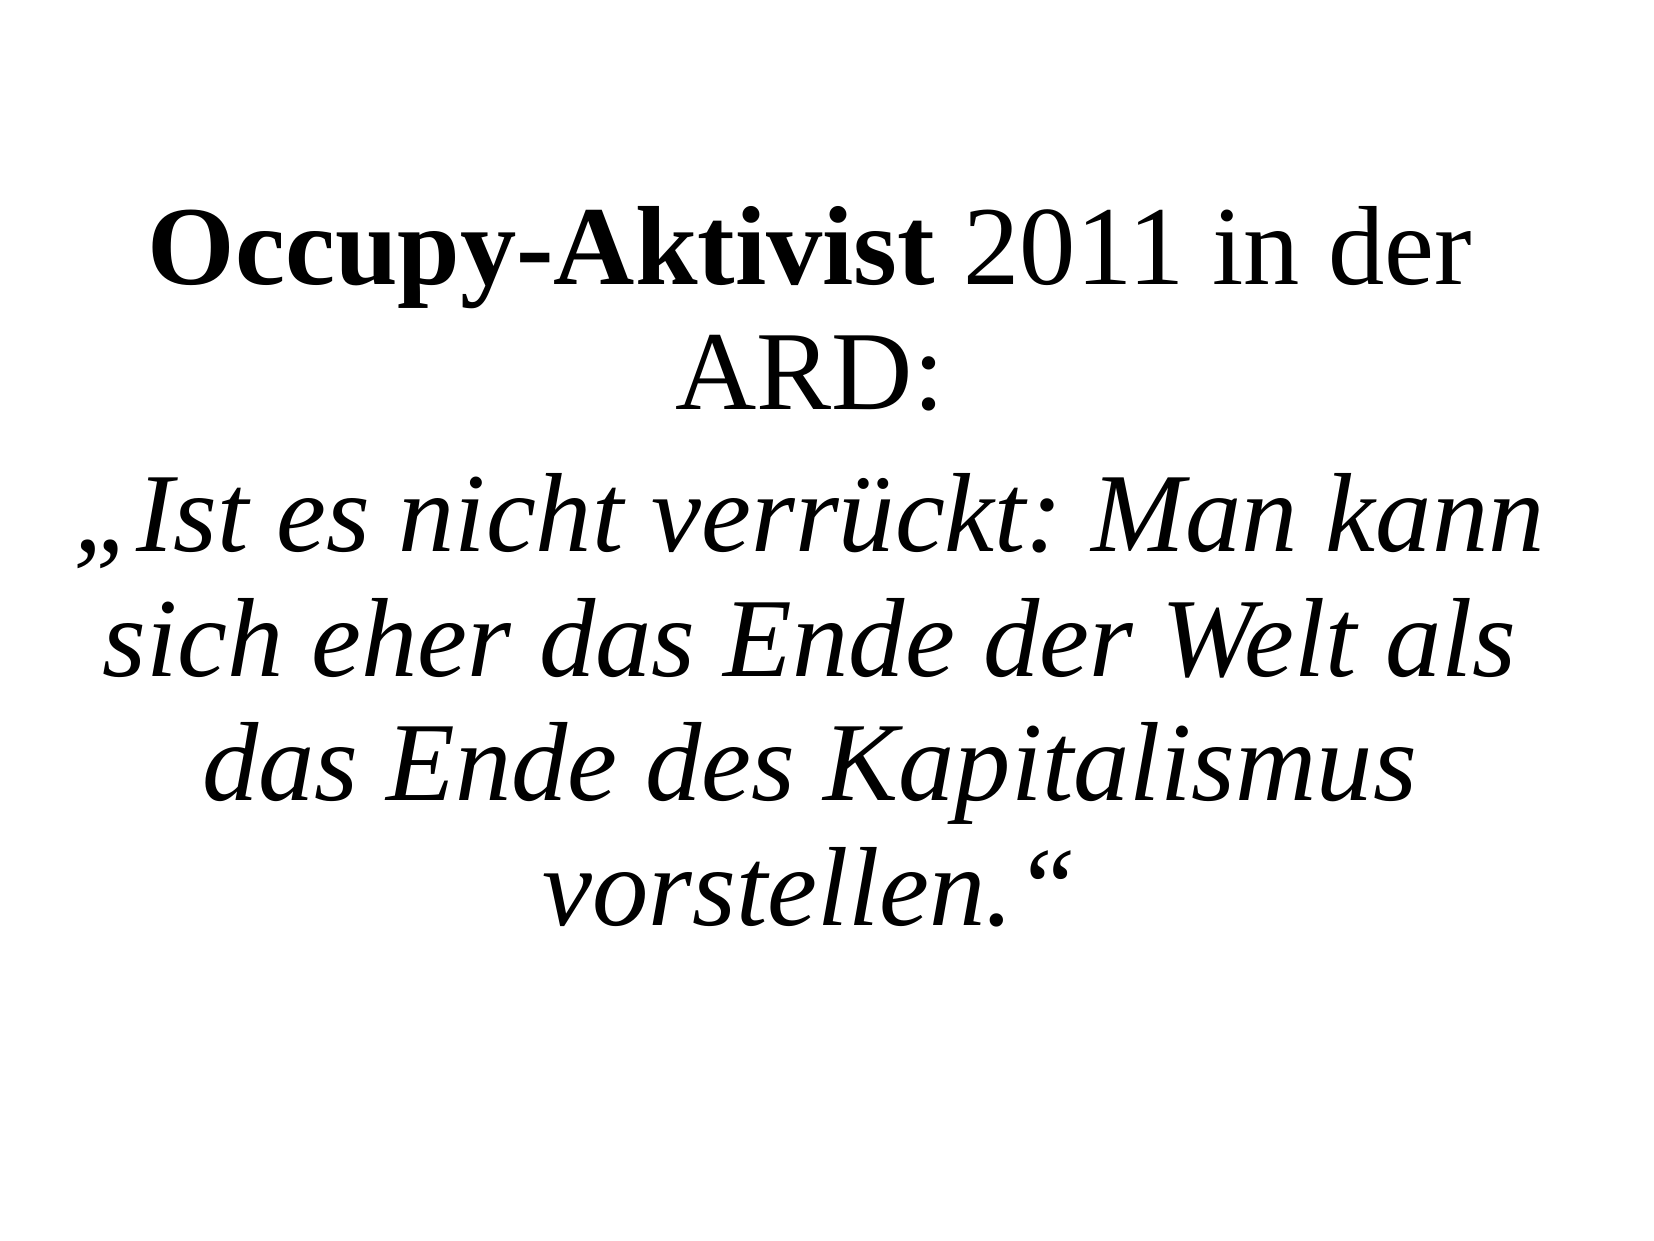

Occupy-Aktivist 2011 in der ARD:
„Ist es nicht verrückt: Man kann sich eher das Ende der Welt als das Ende des Kapitalismus vorstellen.“